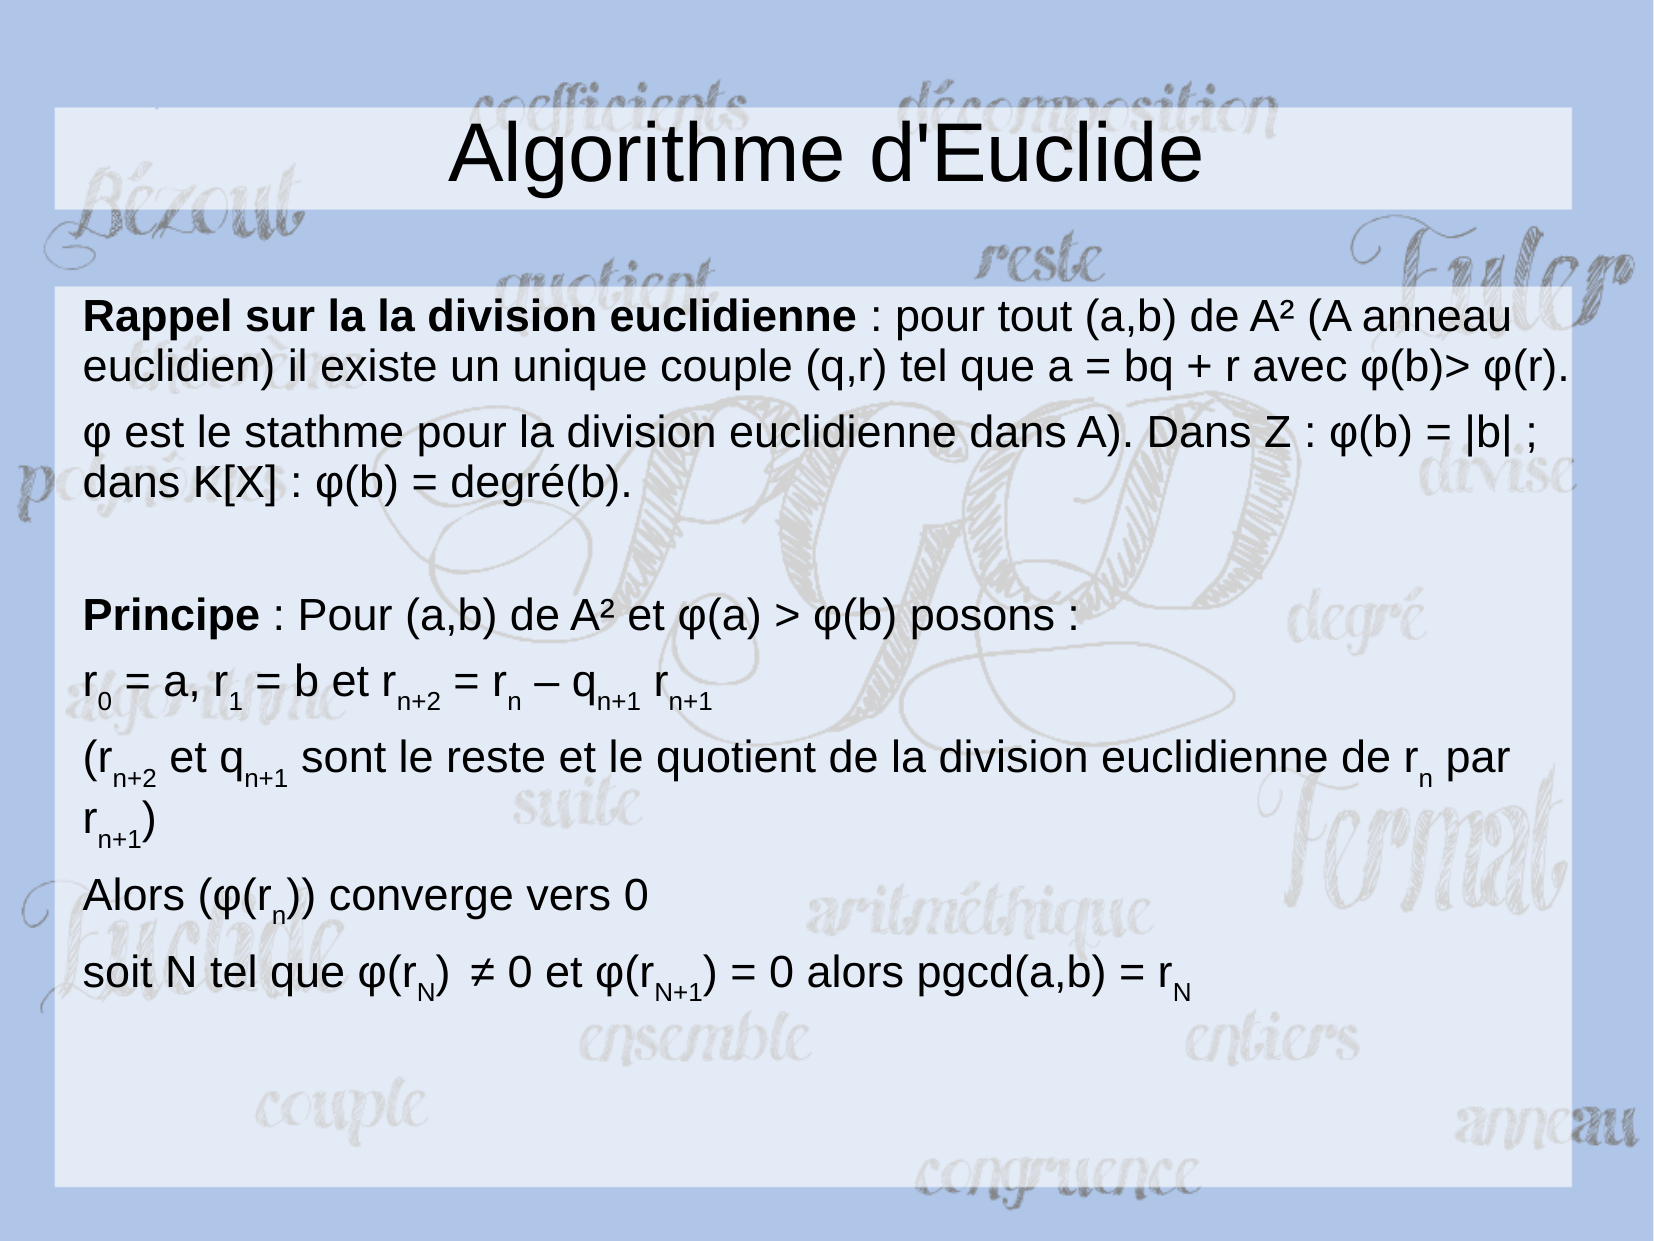

# Algorithme d'Euclide
Rappel sur la la division euclidienne : pour tout (a,b) de A² (A anneau euclidien) il existe un unique couple (q,r) tel que a = bq + r avec φ(b)> φ(r).
φ est le stathme pour la division euclidienne dans A). Dans Z : φ(b) = |b| ; dans K[X] : φ(b) = degré(b).
Principe : Pour (a,b) de A² et φ(a) > φ(b) posons :
r0 = a, r1 = b et rn+2 = rn – qn+1 rn+1
(rn+2 et qn+1 sont le reste et le quotient de la division euclidienne de rn par rn+1)
Alors (φ(rn)) converge vers 0
soit N tel que φ(rN) ≠ 0 et φ(rN+1) = 0 alors pgcd(a,b) = rN